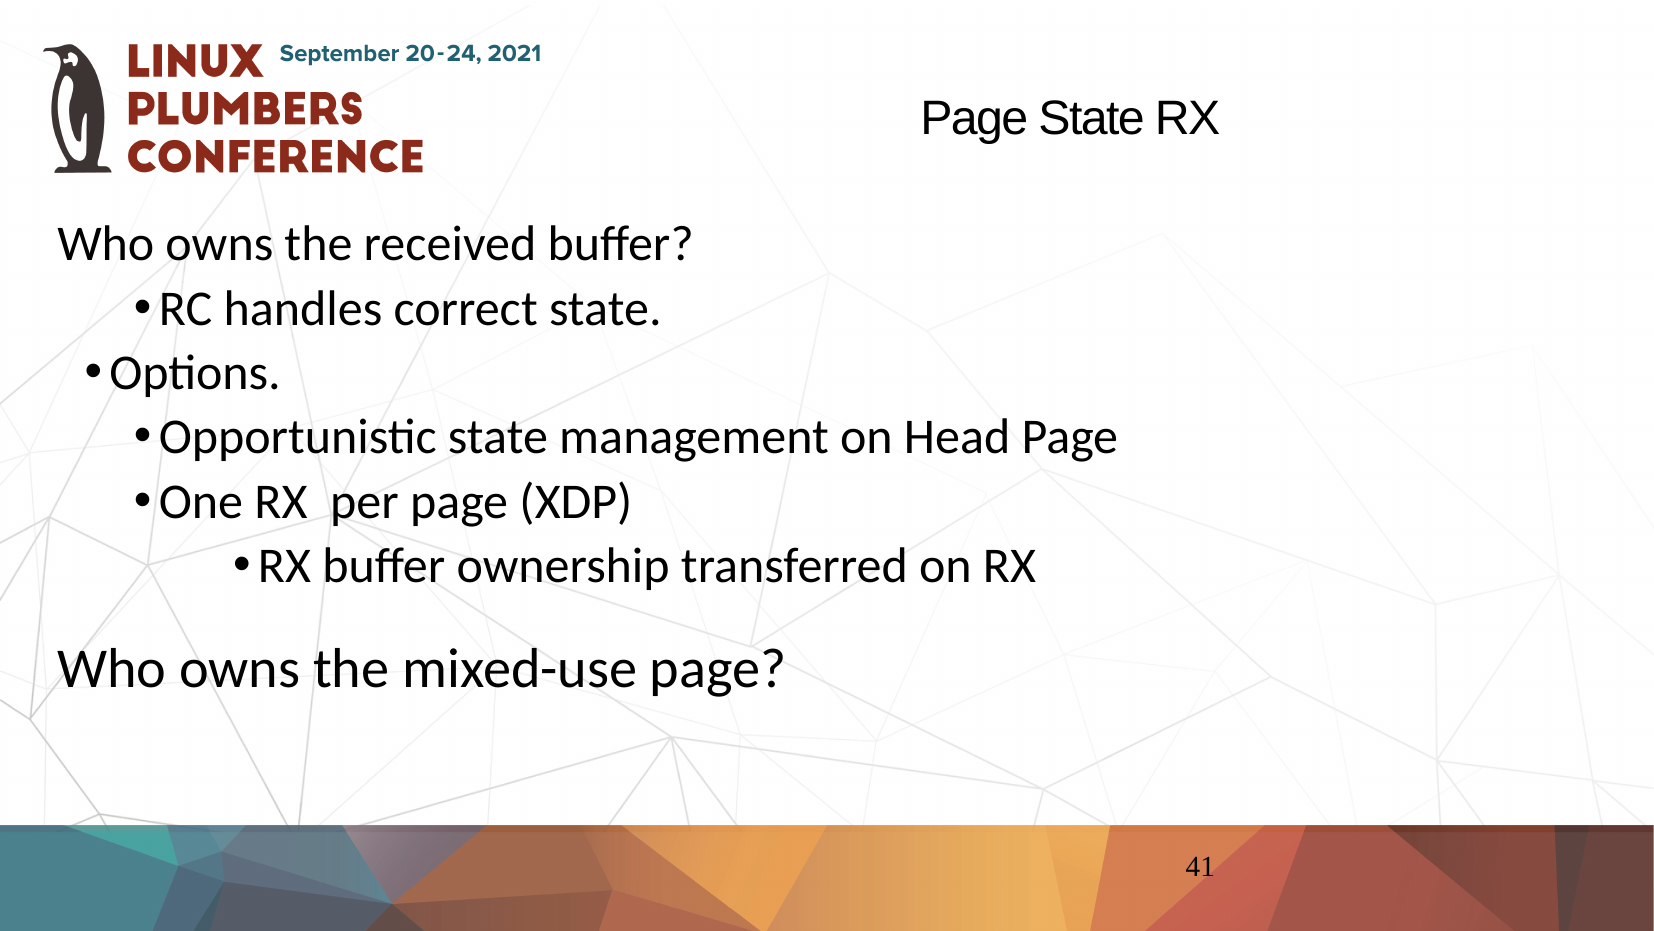

# Page State RX
Who owns the received buffer?
RC handles correct state.
Options.
Opportunistic state management on Head Page
One RX per page (XDP)
RX buffer ownership transferred on RX
Who owns the mixed-use page?